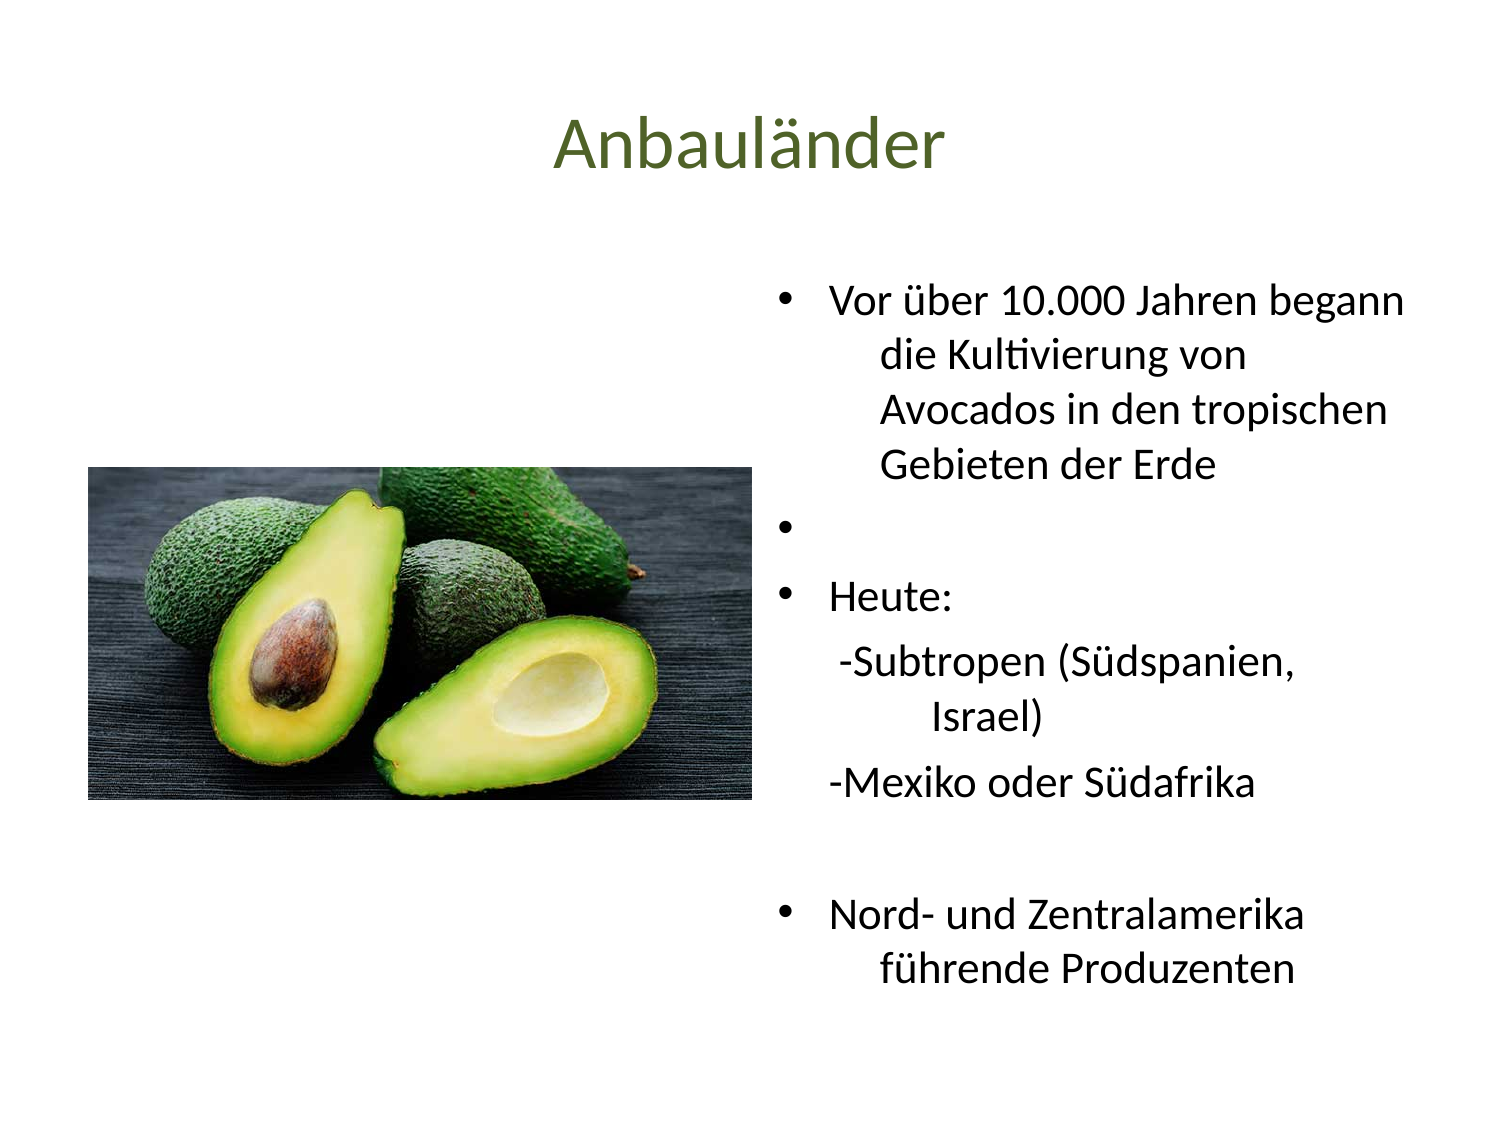

# Anbauländer
Vor über 10.000 Jahren begann die Kultivierung von Avocados in den tropischen Gebieten der Erde
Heute:
 -Subtropen (Südspanien, Israel)
 -Mexiko oder Südafrika
Nord- und Zentralamerika führende Produzenten